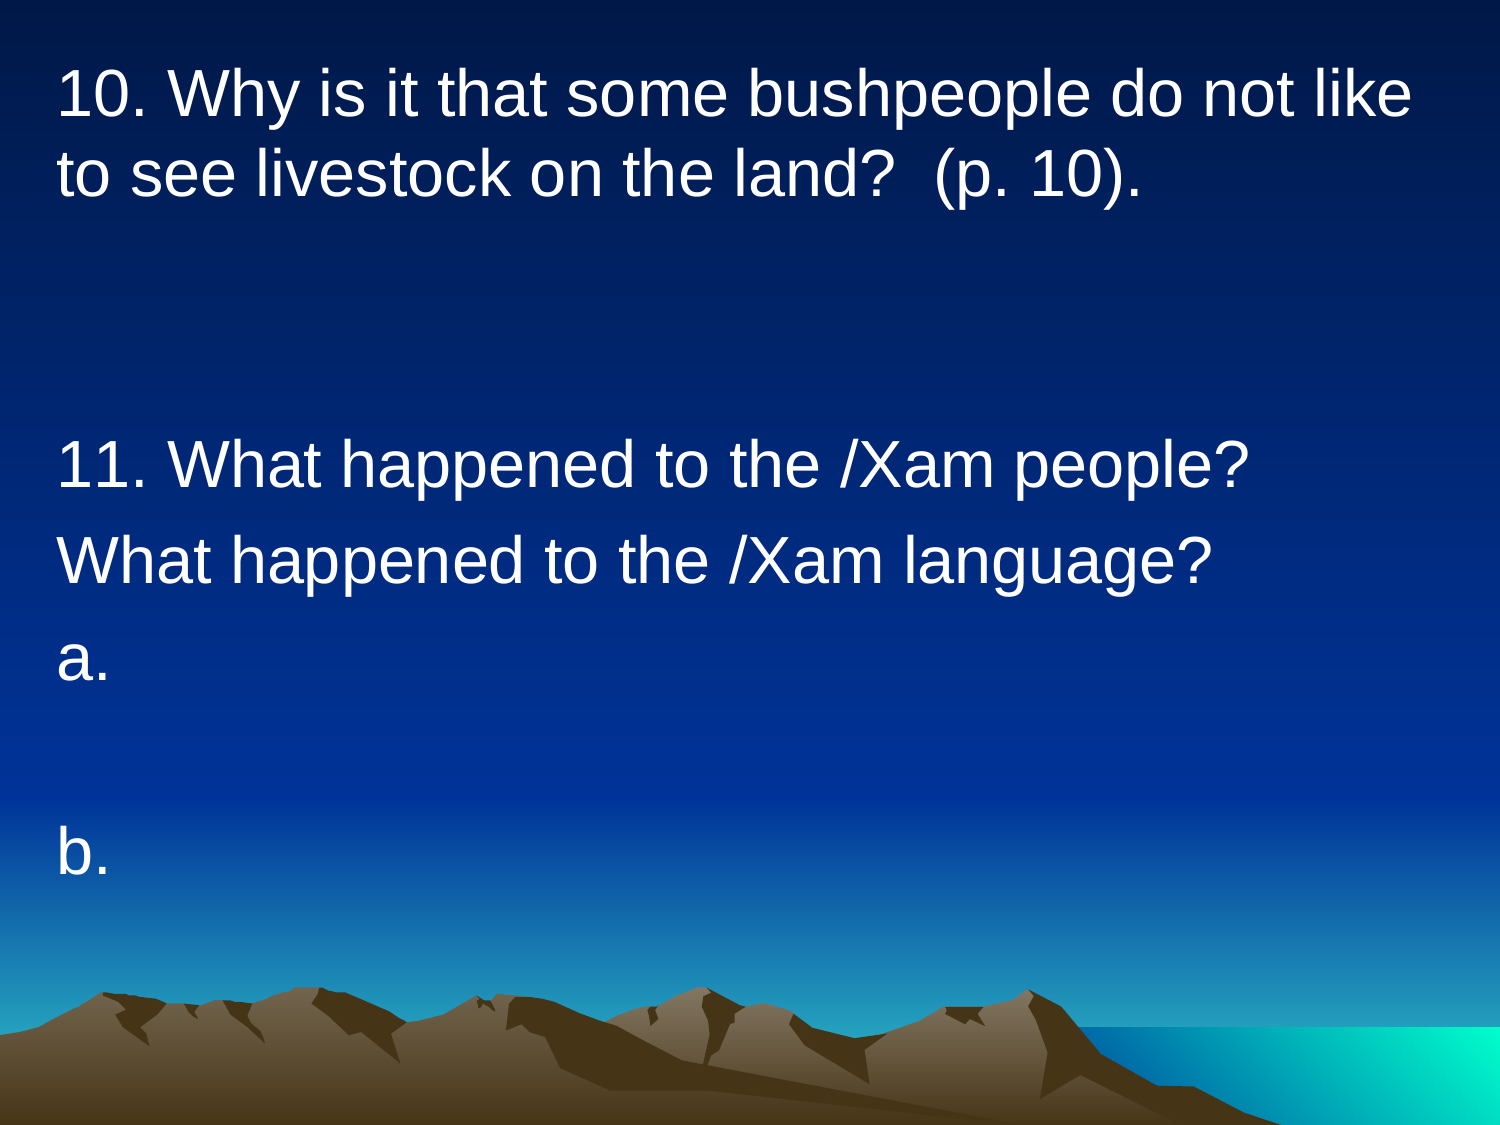

# 10. Why is it that some bushpeople do not like to see livestock on the land? (p. 10).
11. What happened to the /Xam people?
What happened to the /Xam language?
a.
b.